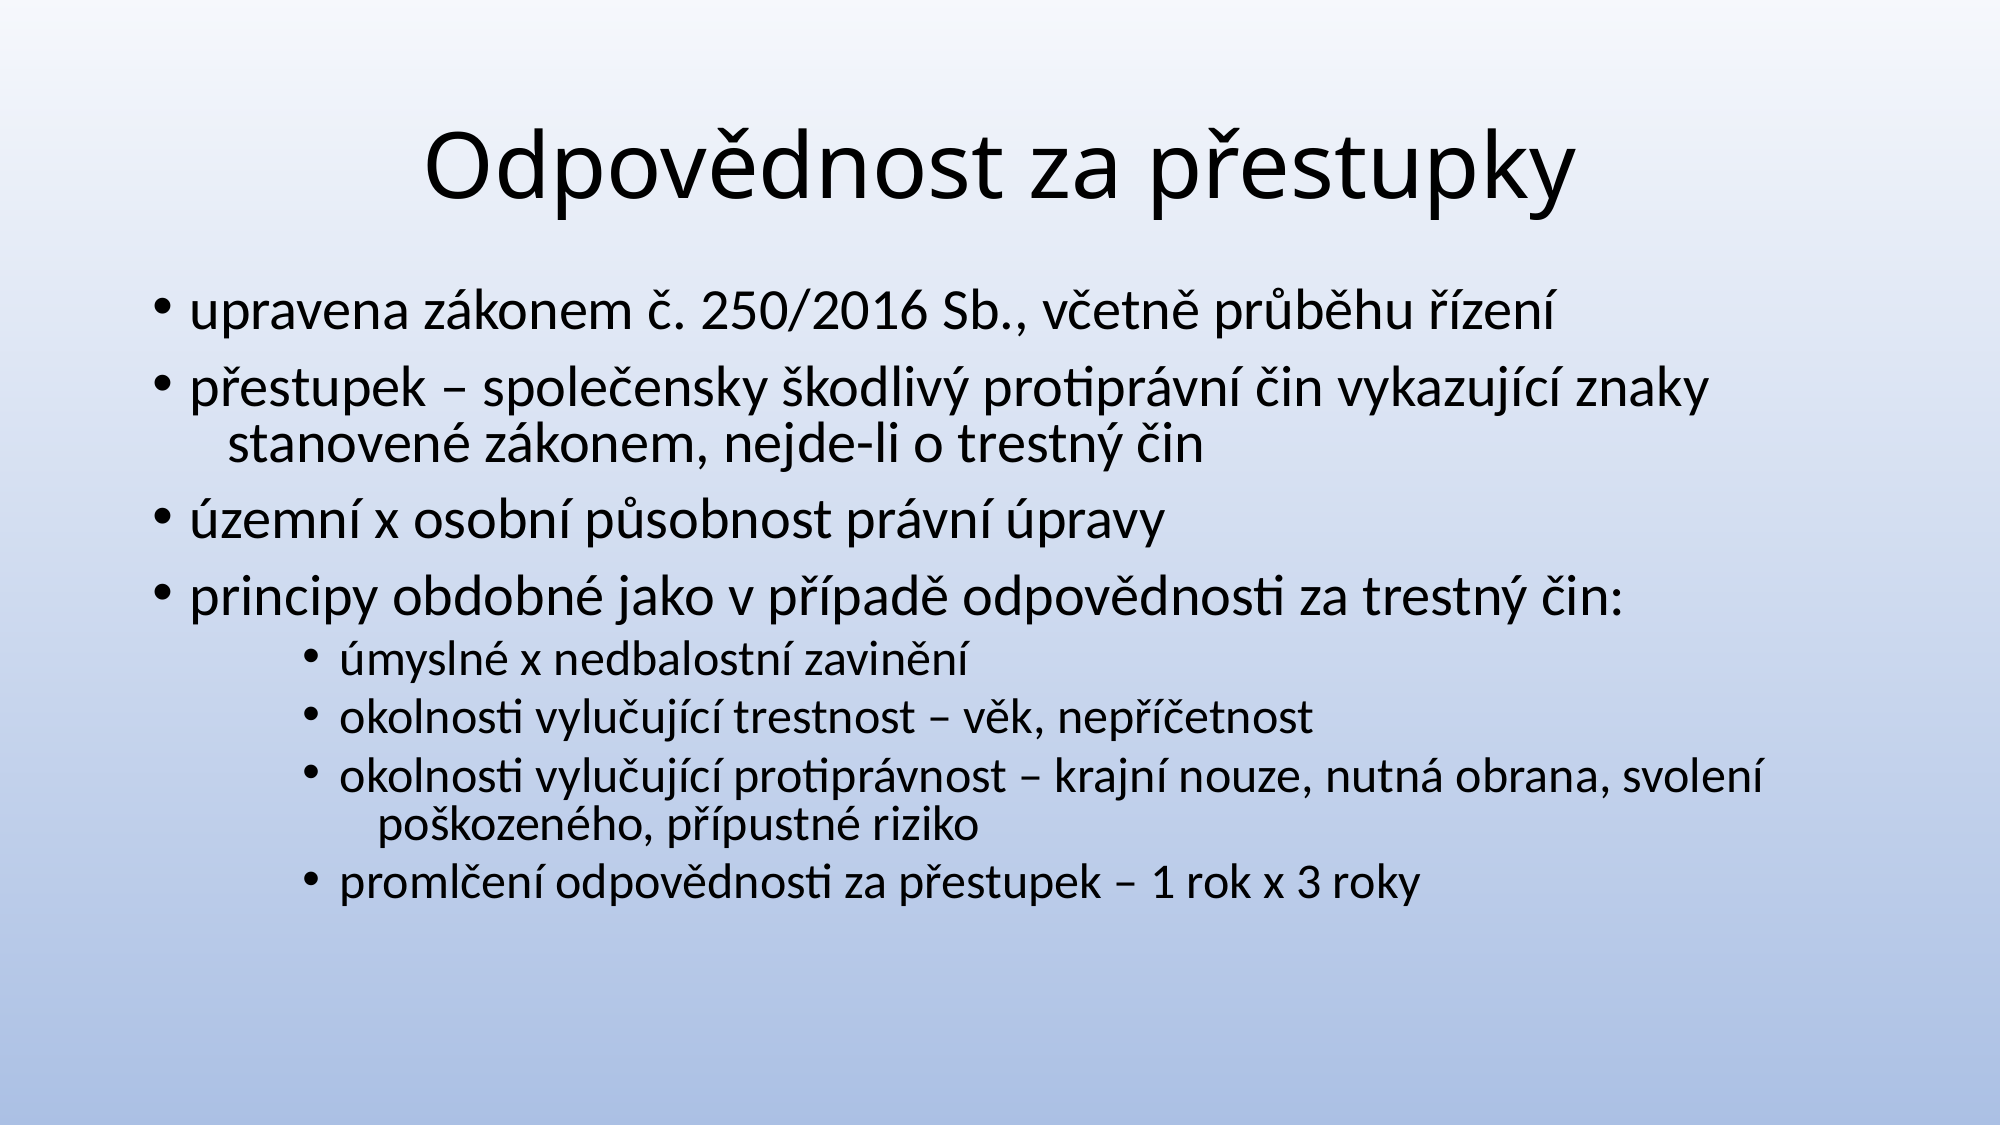

# Odpovědnost za přestupky
upravena zákonem č. 250/2016 Sb., včetně průběhu řízení
přestupek – společensky škodlivý protiprávní čin vykazující znaky stanovené zákonem, nejde-li o trestný čin
územní x osobní působnost právní úpravy
principy obdobné jako v případě odpovědnosti za trestný čin:
úmyslné x nedbalostní zavinění
okolnosti vylučující trestnost – věk, nepříčetnost
okolnosti vylučující protiprávnost – krajní nouze, nutná obrana, svolení poškozeného, přípustné riziko
promlčení odpovědnosti za přestupek – 1 rok x 3 roky